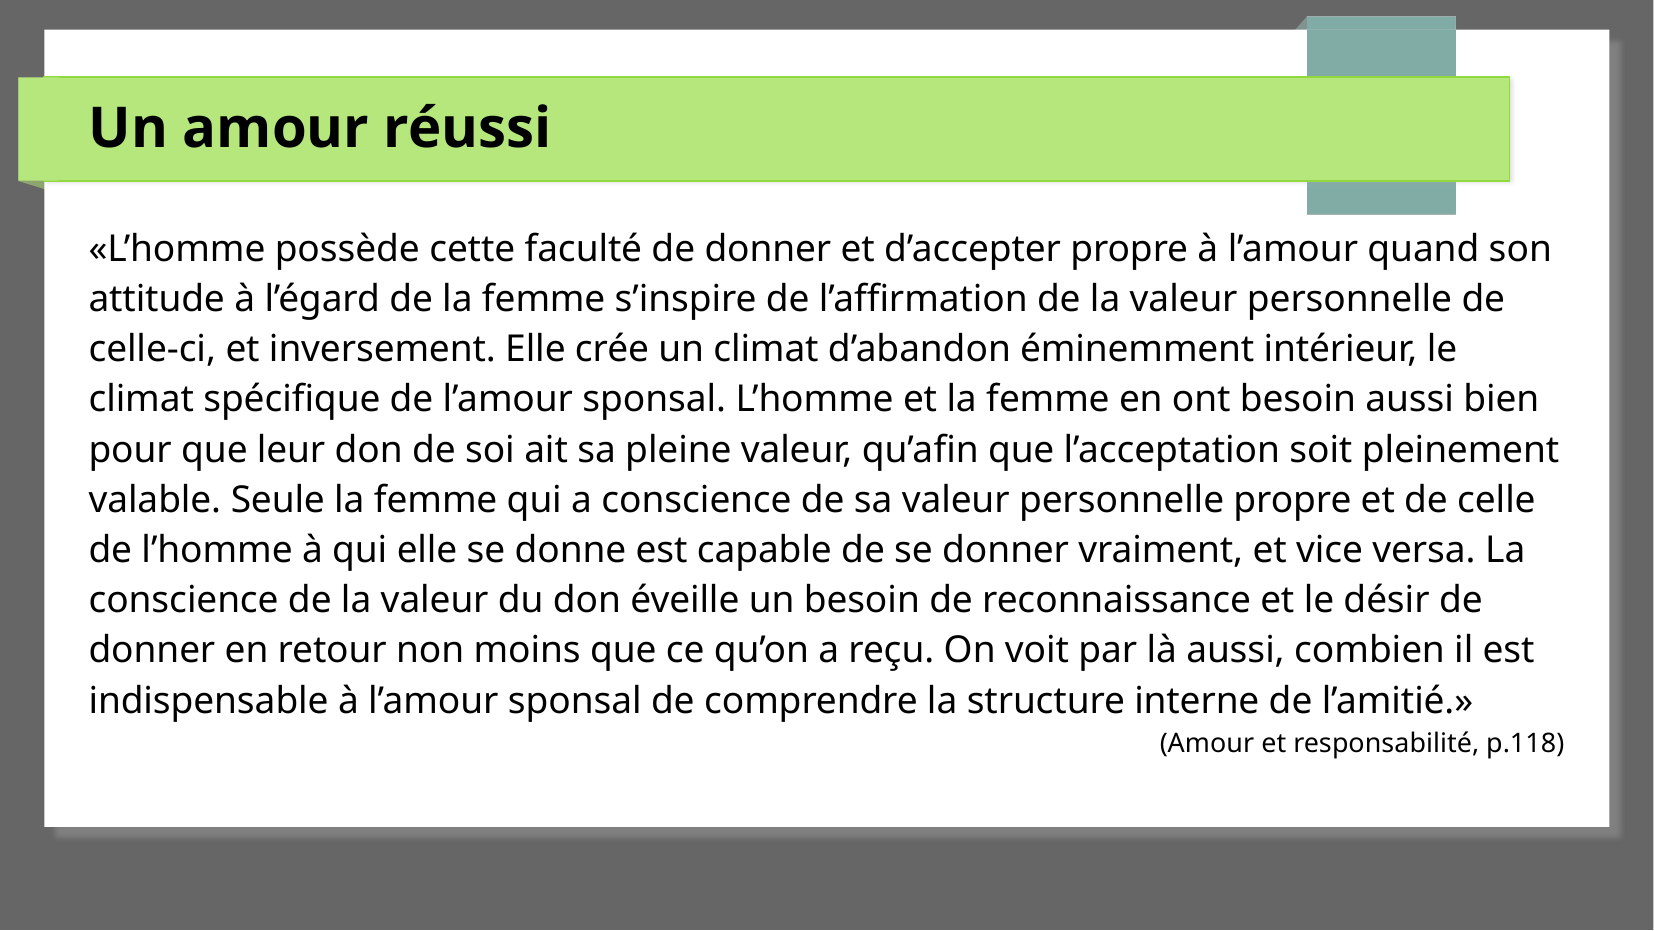

# Un amour réussi
«L’homme possède cette faculté de donner et d’accepter propre à l’amour quand son attitude à l’égard de la femme s’inspire de l’affirmation de la valeur personnelle de celle-ci, et inversement. Elle crée un climat d’abandon éminemment intérieur, le climat spécifique de l’amour sponsal. L’homme et la femme en ont besoin aussi bien pour que leur don de soi ait sa pleine valeur, qu’afin que l’acceptation soit pleinement valable. Seule la femme qui a conscience de sa valeur personnelle propre et de celle de l’homme à qui elle se donne est capable de se donner vraiment, et vice versa. La conscience de la valeur du don éveille un besoin de reconnaissance et le désir de donner en retour non moins que ce qu’on a reçu. On voit par là aussi, combien il est indispensable à l’amour sponsal de comprendre la structure interne de l’amitié.»
(Amour et responsabilité, p.118)